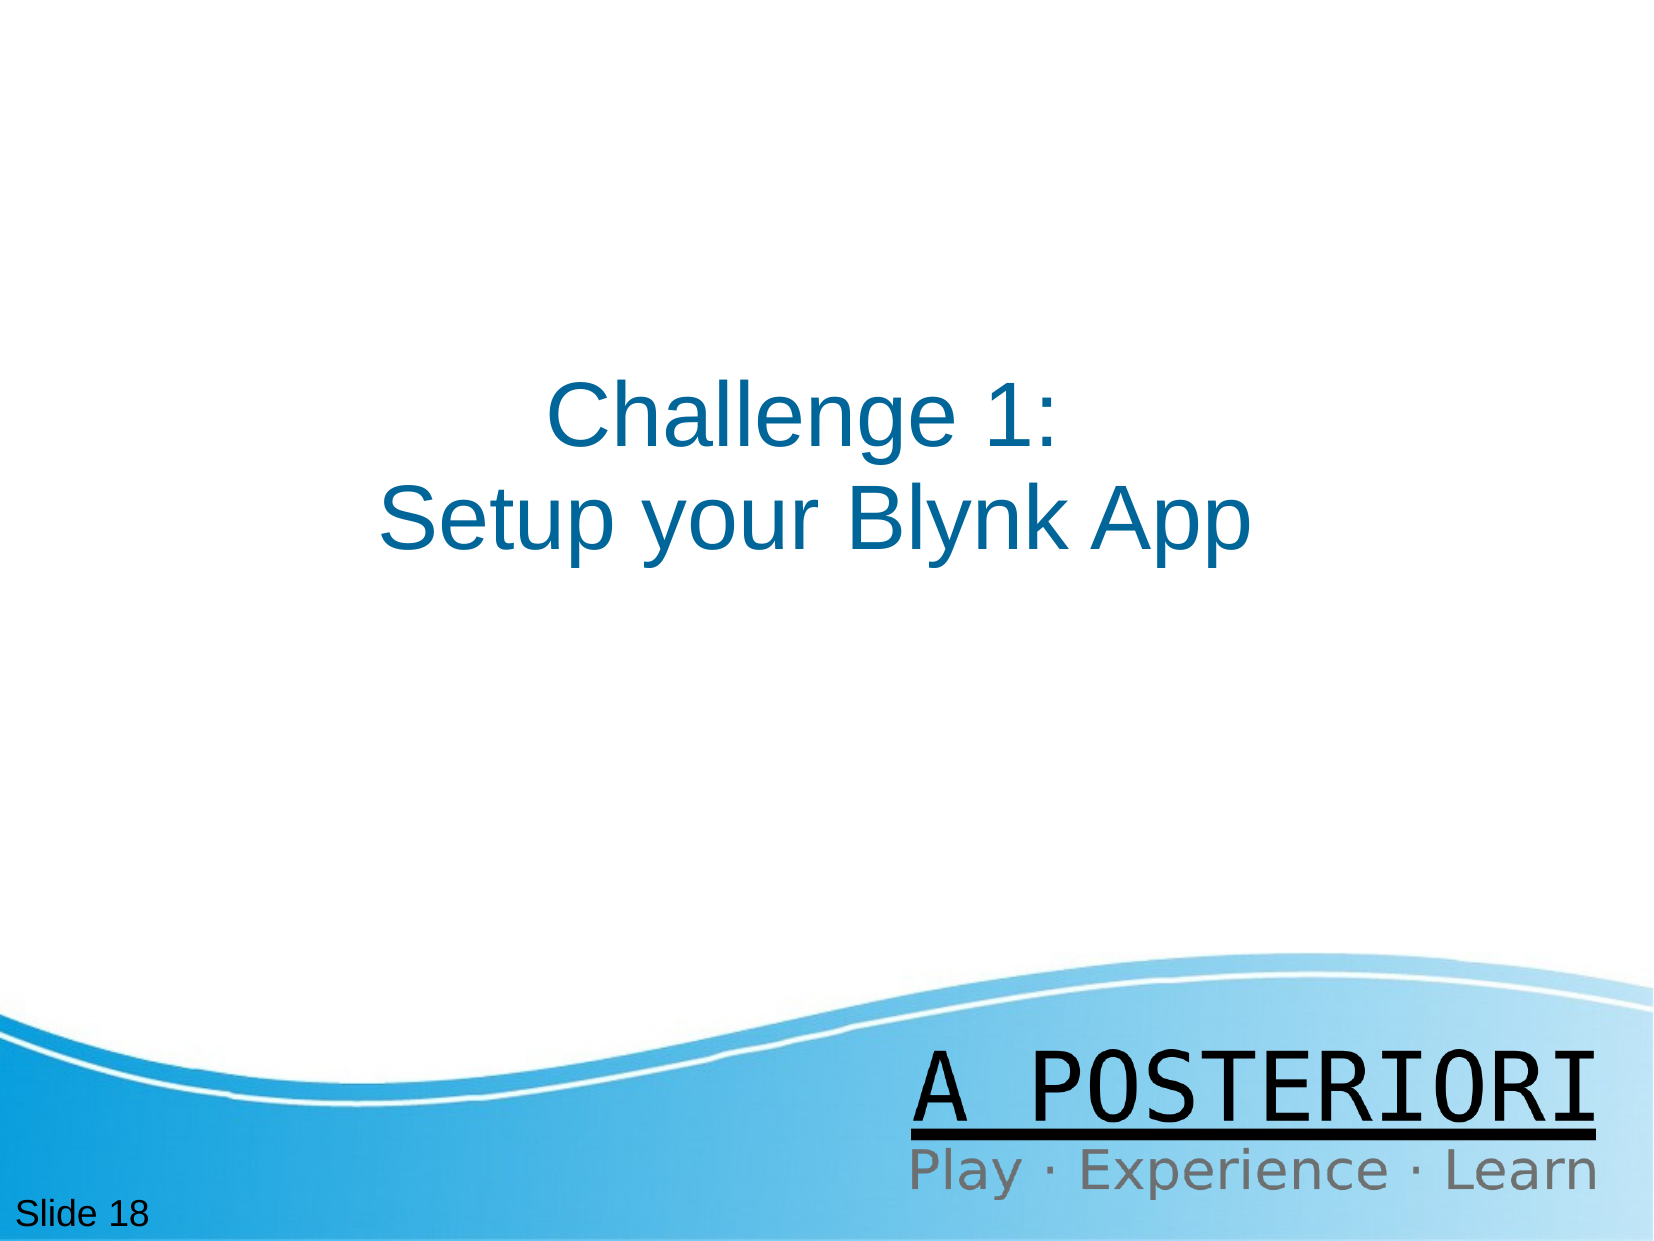

# Challenge 1: Setup your Blynk App